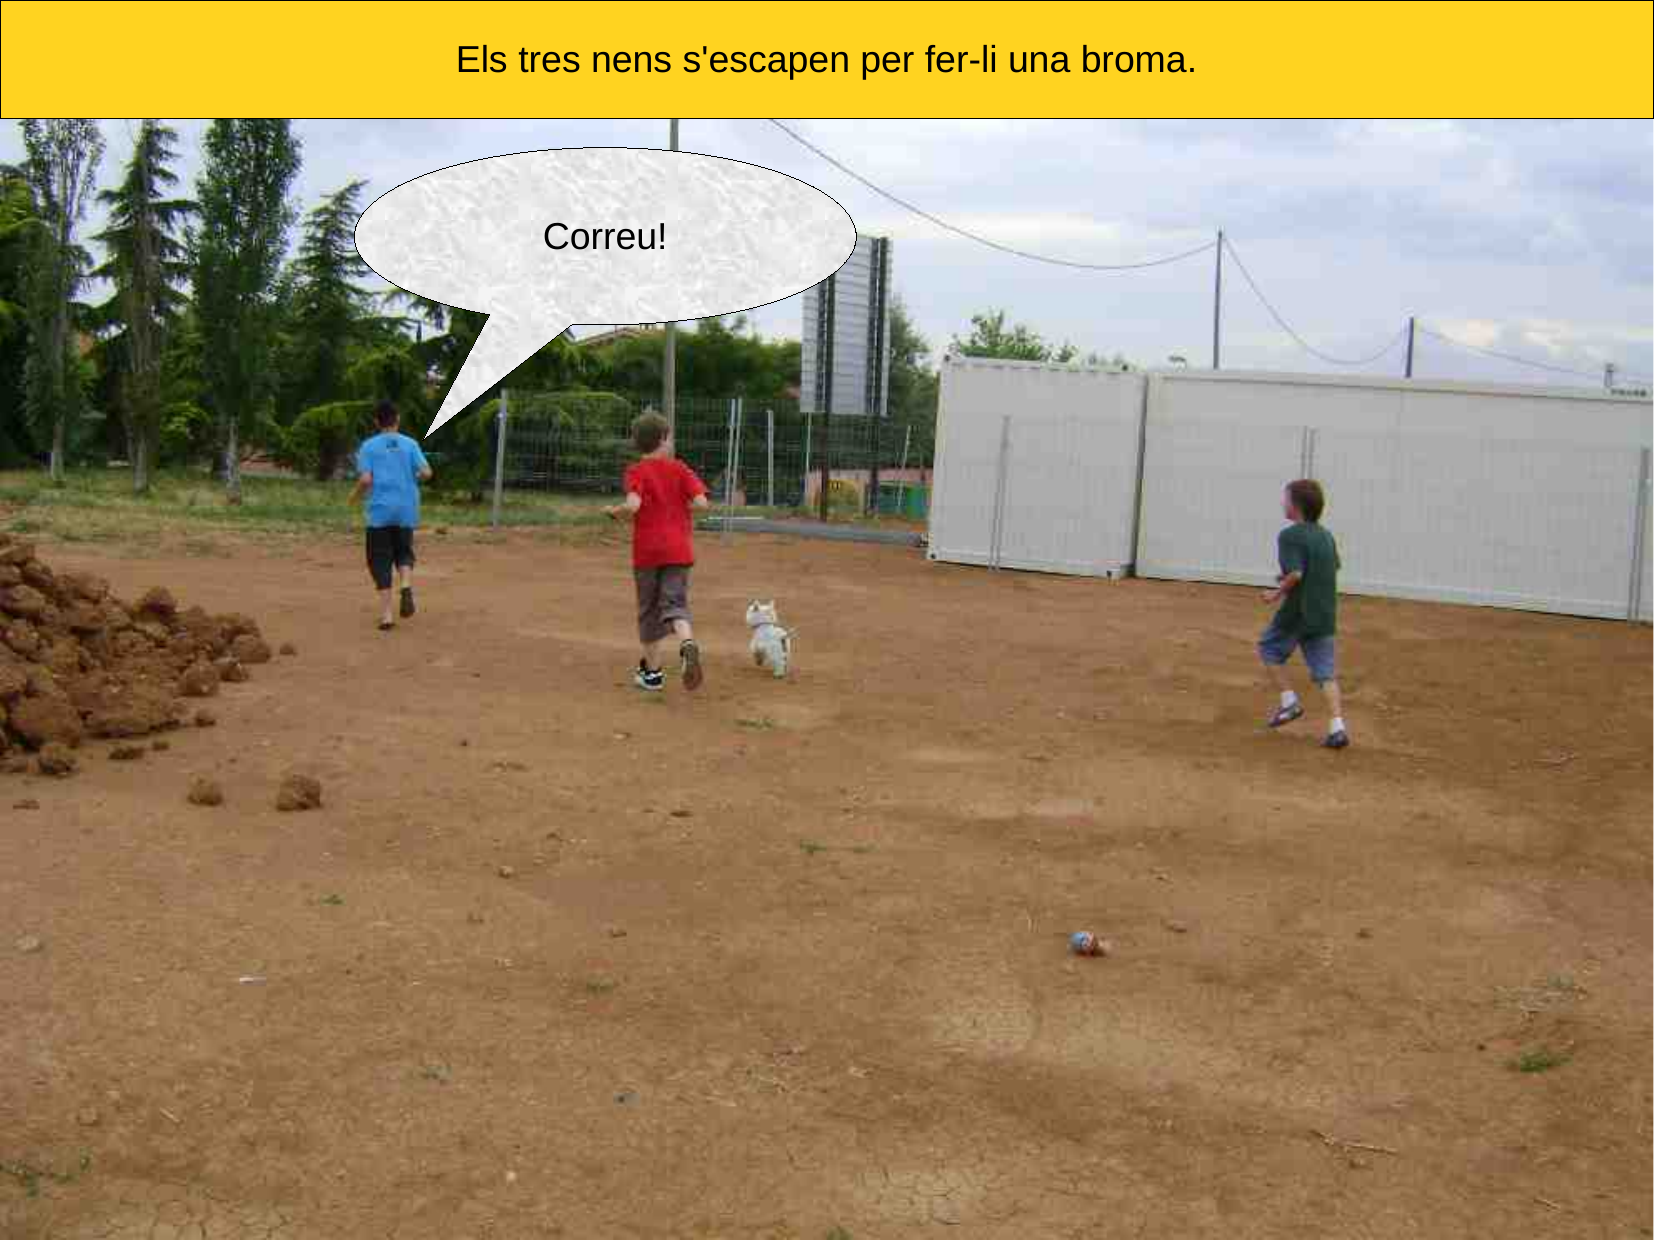

Els tres nens s'escapen per fer-li una broma.
Correu!